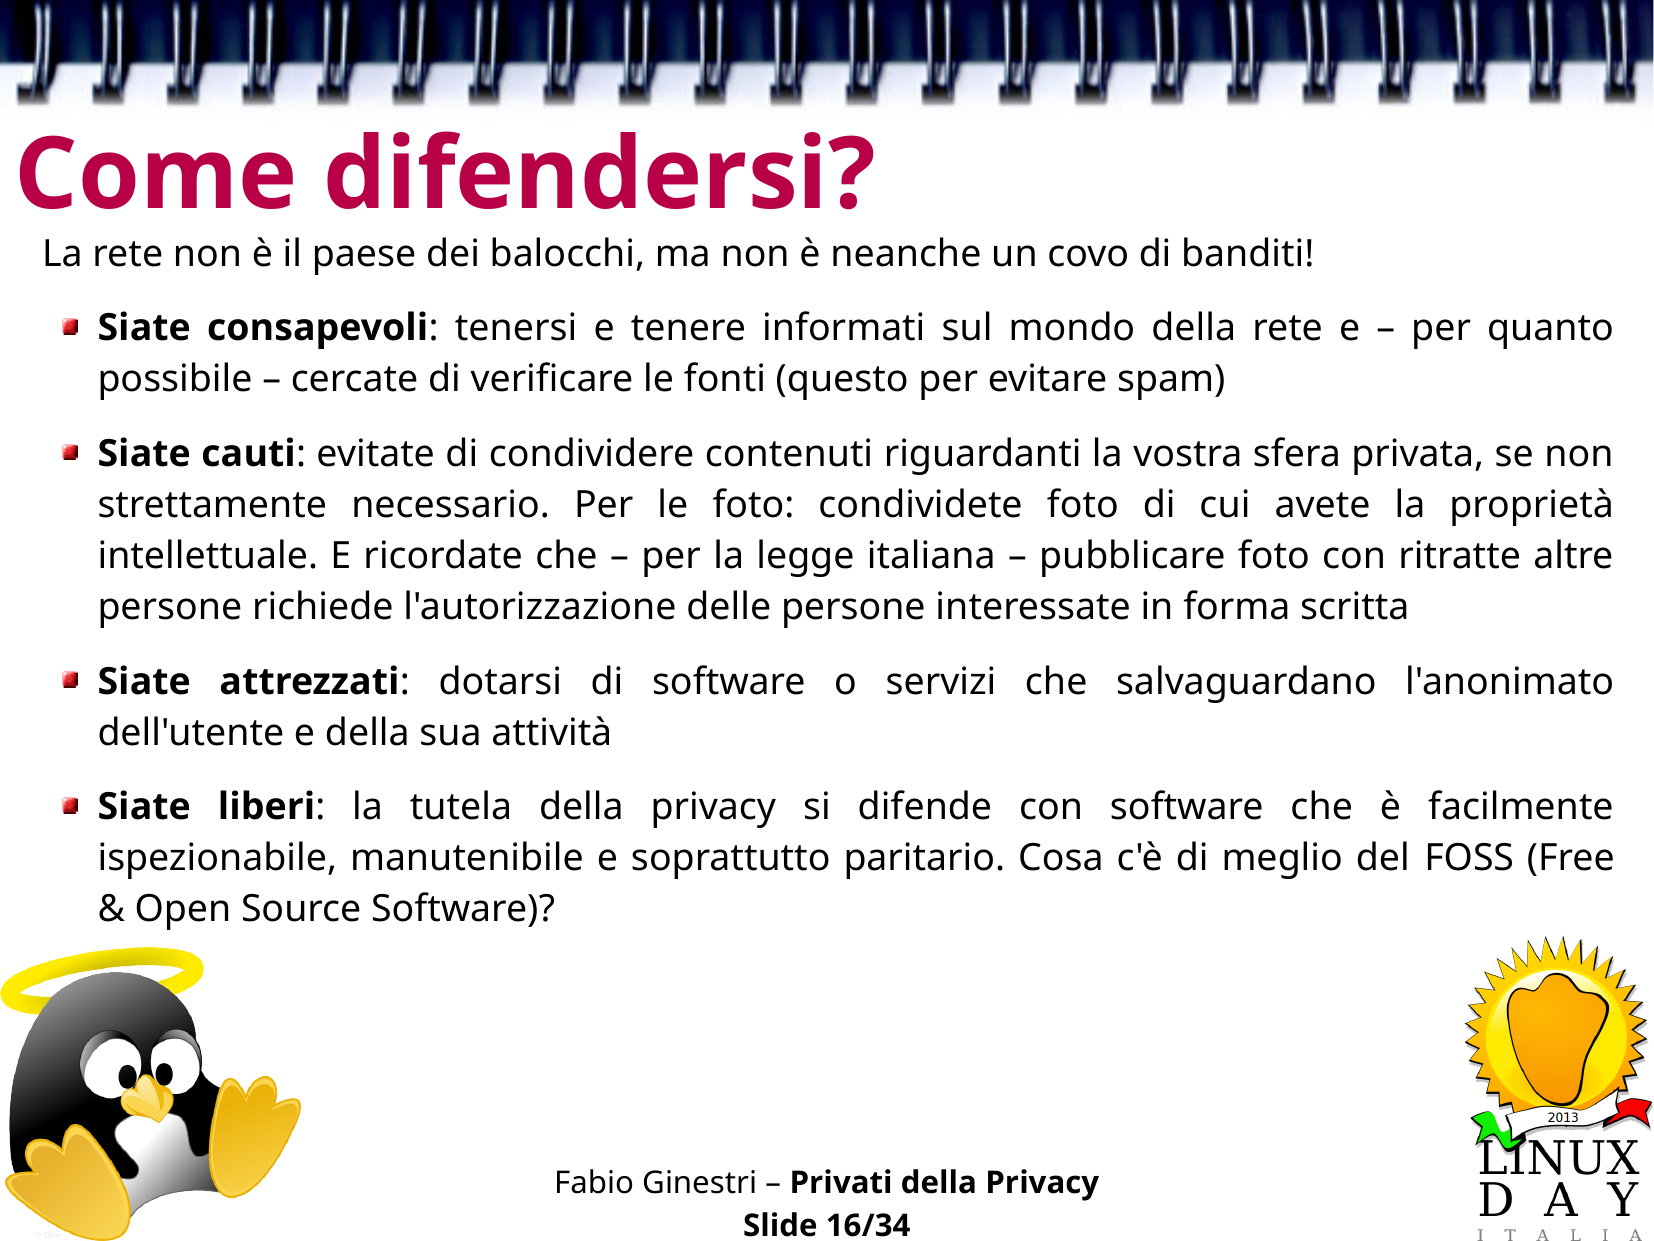

Come difendersi?
La rete non è il paese dei balocchi, ma non è neanche un covo di banditi!
Siate consapevoli: tenersi e tenere informati sul mondo della rete e – per quanto possibile – cercate di verificare le fonti (questo per evitare spam)
Siate cauti: evitate di condividere contenuti riguardanti la vostra sfera privata, se non strettamente necessario. Per le foto: condividete foto di cui avete la proprietà intellettuale. E ricordate che – per la legge italiana – pubblicare foto con ritratte altre persone richiede l'autorizzazione delle persone interessate in forma scritta
Siate attrezzati: dotarsi di software o servizi che salvaguardano l'anonimato dell'utente e della sua attività
Siate liberi: la tutela della privacy si difende con software che è facilmente ispezionabile, manutenibile e soprattutto paritario. Cosa c'è di meglio del FOSS (Free & Open Source Software)?
Fabio Ginestri – Privati della Privacy
Slide /34